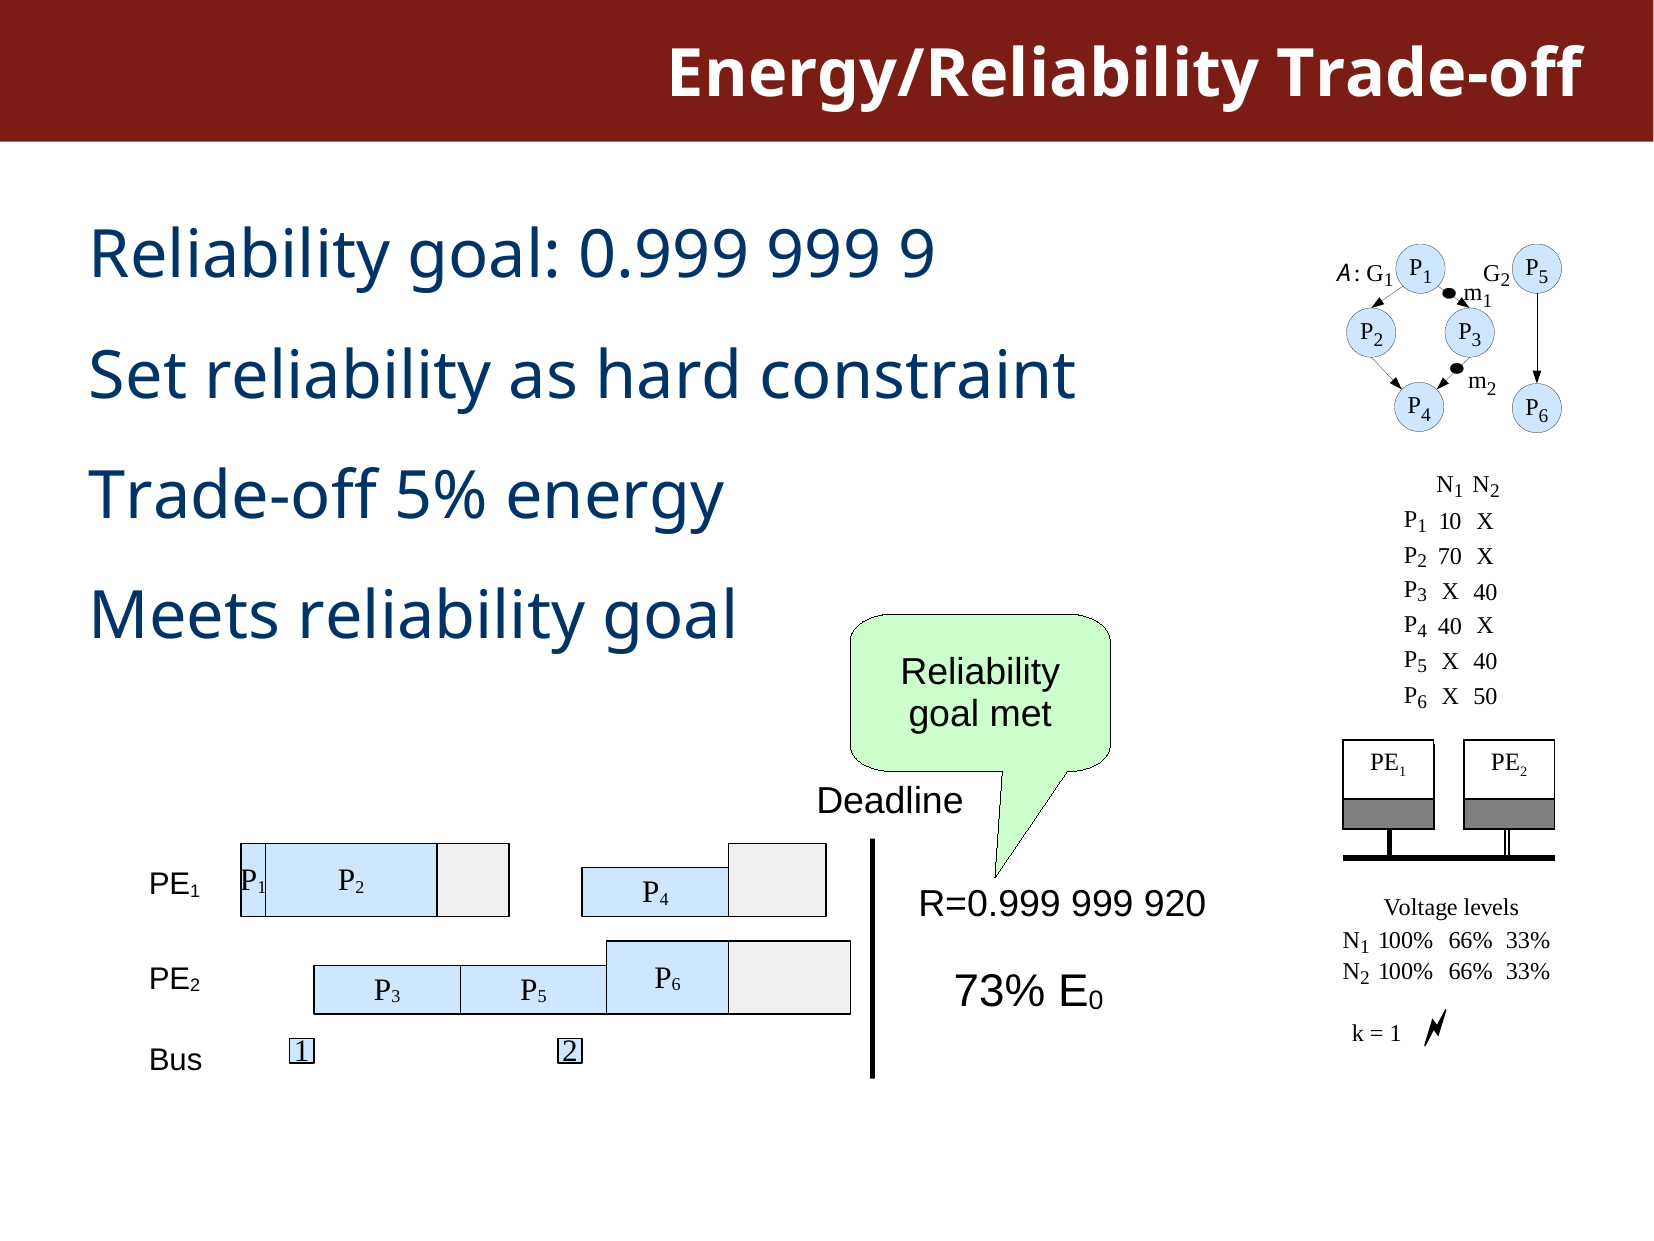

# Energy/Reliability Trade-off
Reliability goal: 0.999 999 9
Set reliability as hard constraint
Trade-off 5% energy
Meets reliability goal
Reliability goal met
PE1
PE2
Deadline
P2
P1
PE1
PE2
Bus
P4
R=0.999 999 920
P6
73% E0
P3
P5
1
2